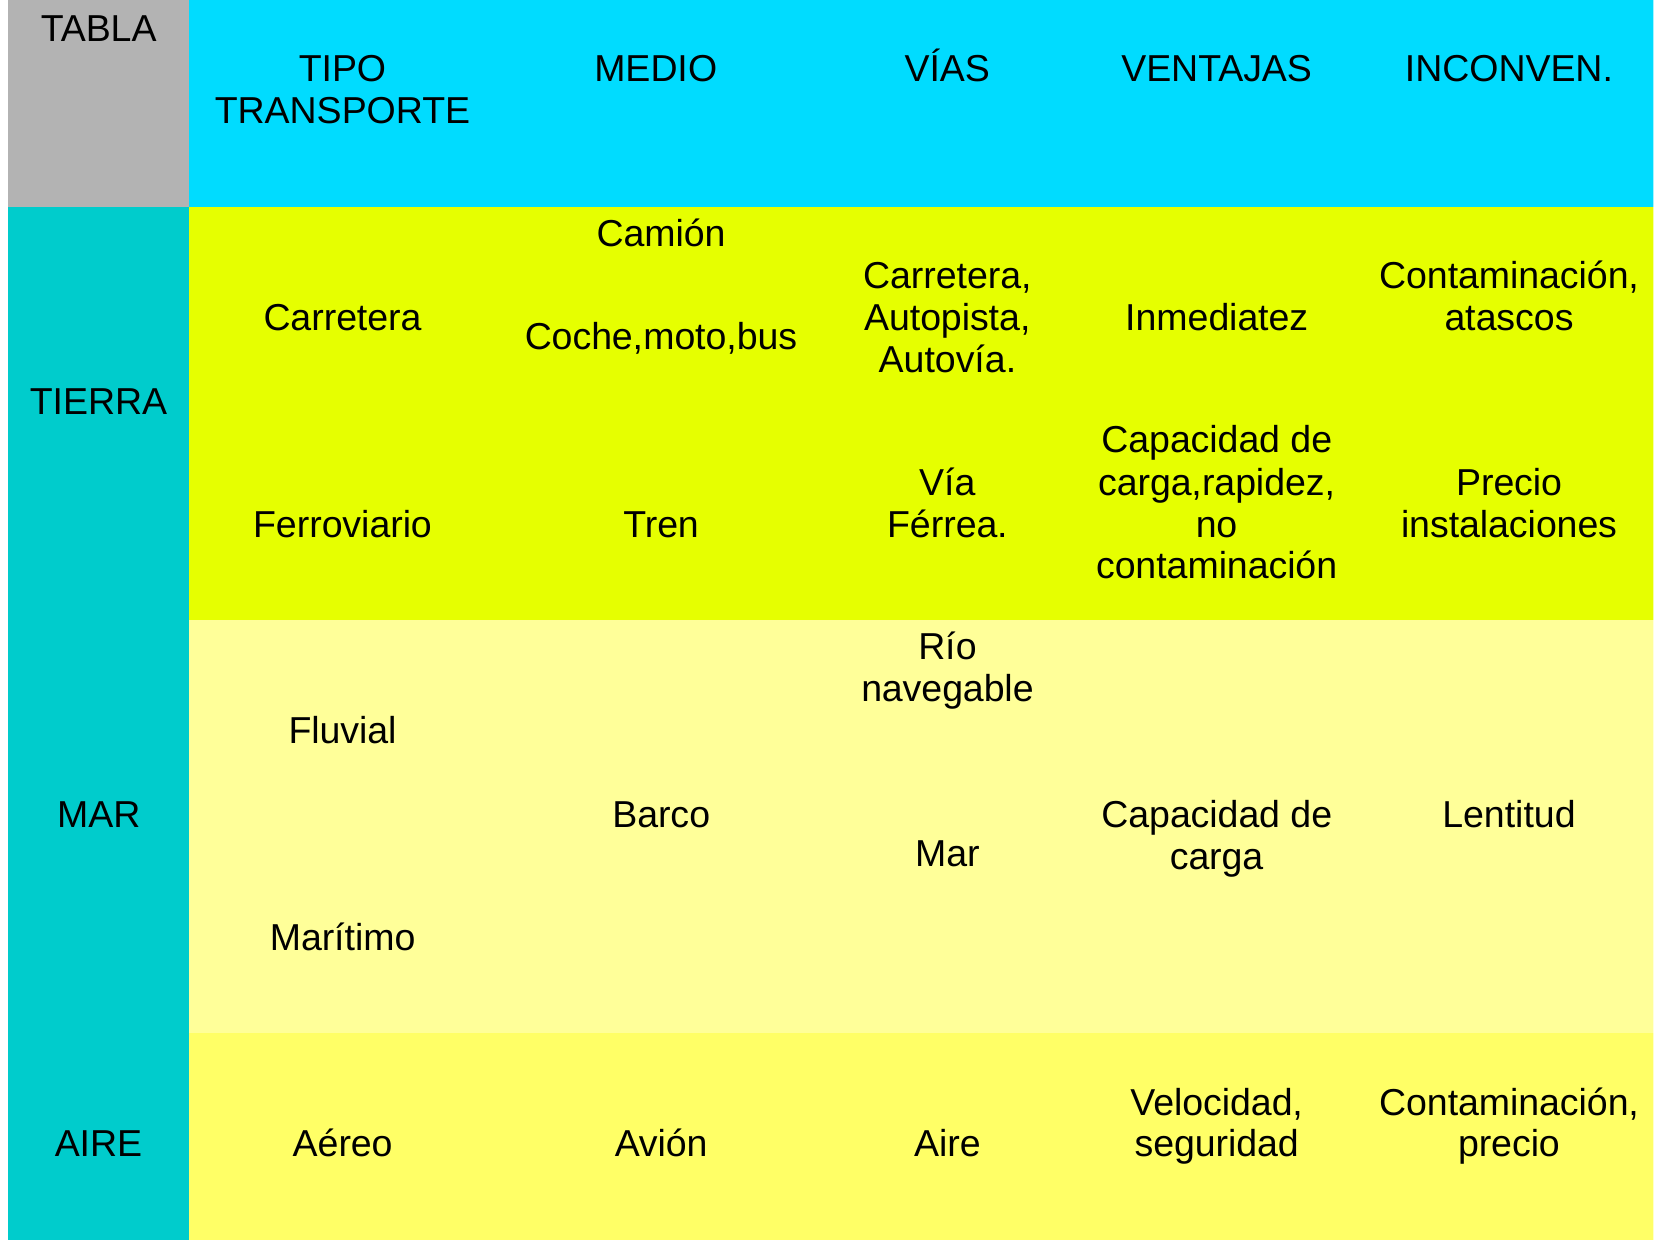

| TABLA | TIPO TRANSPORTE | MEDIO | VÍAS | VENTAJAS | INCONVEN. |
| --- | --- | --- | --- | --- | --- |
| TIERRA | Carretera | Camión | Carretera, Autopista, Autovía. | Inmediatez | Contaminación,atascos |
| | | Coche,moto,bus | | | |
| | Ferroviario | Tren | Vía Férrea. | Capacidad de carga,rapidez, no contaminación | Precio instalaciones |
| MAR | Fluvial | Barco | Río navegable | Capacidad de carga | Lentitud |
| | Marítimo | | Mar | | |
| AIRE | Aéreo | Avión | Aire | Velocidad, seguridad | Contaminación,precio |